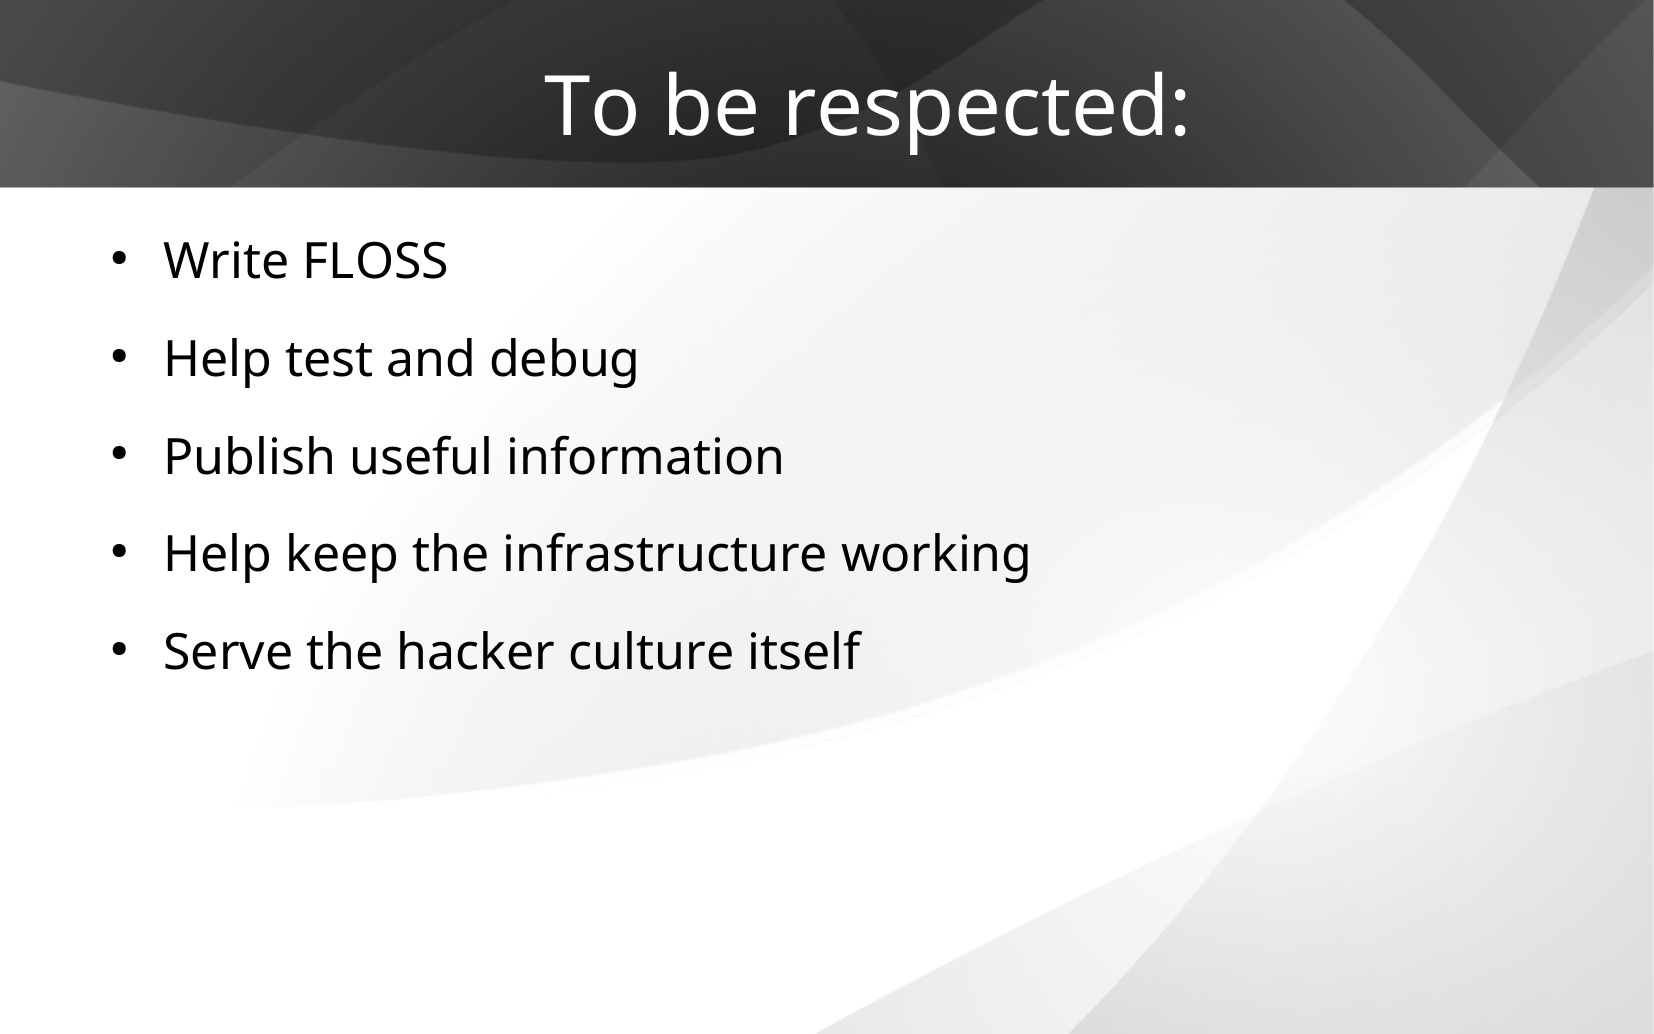

# To be respected:
Write FLOSS
Help test and debug
Publish useful information
Help keep the infrastructure working
Serve the hacker culture itself